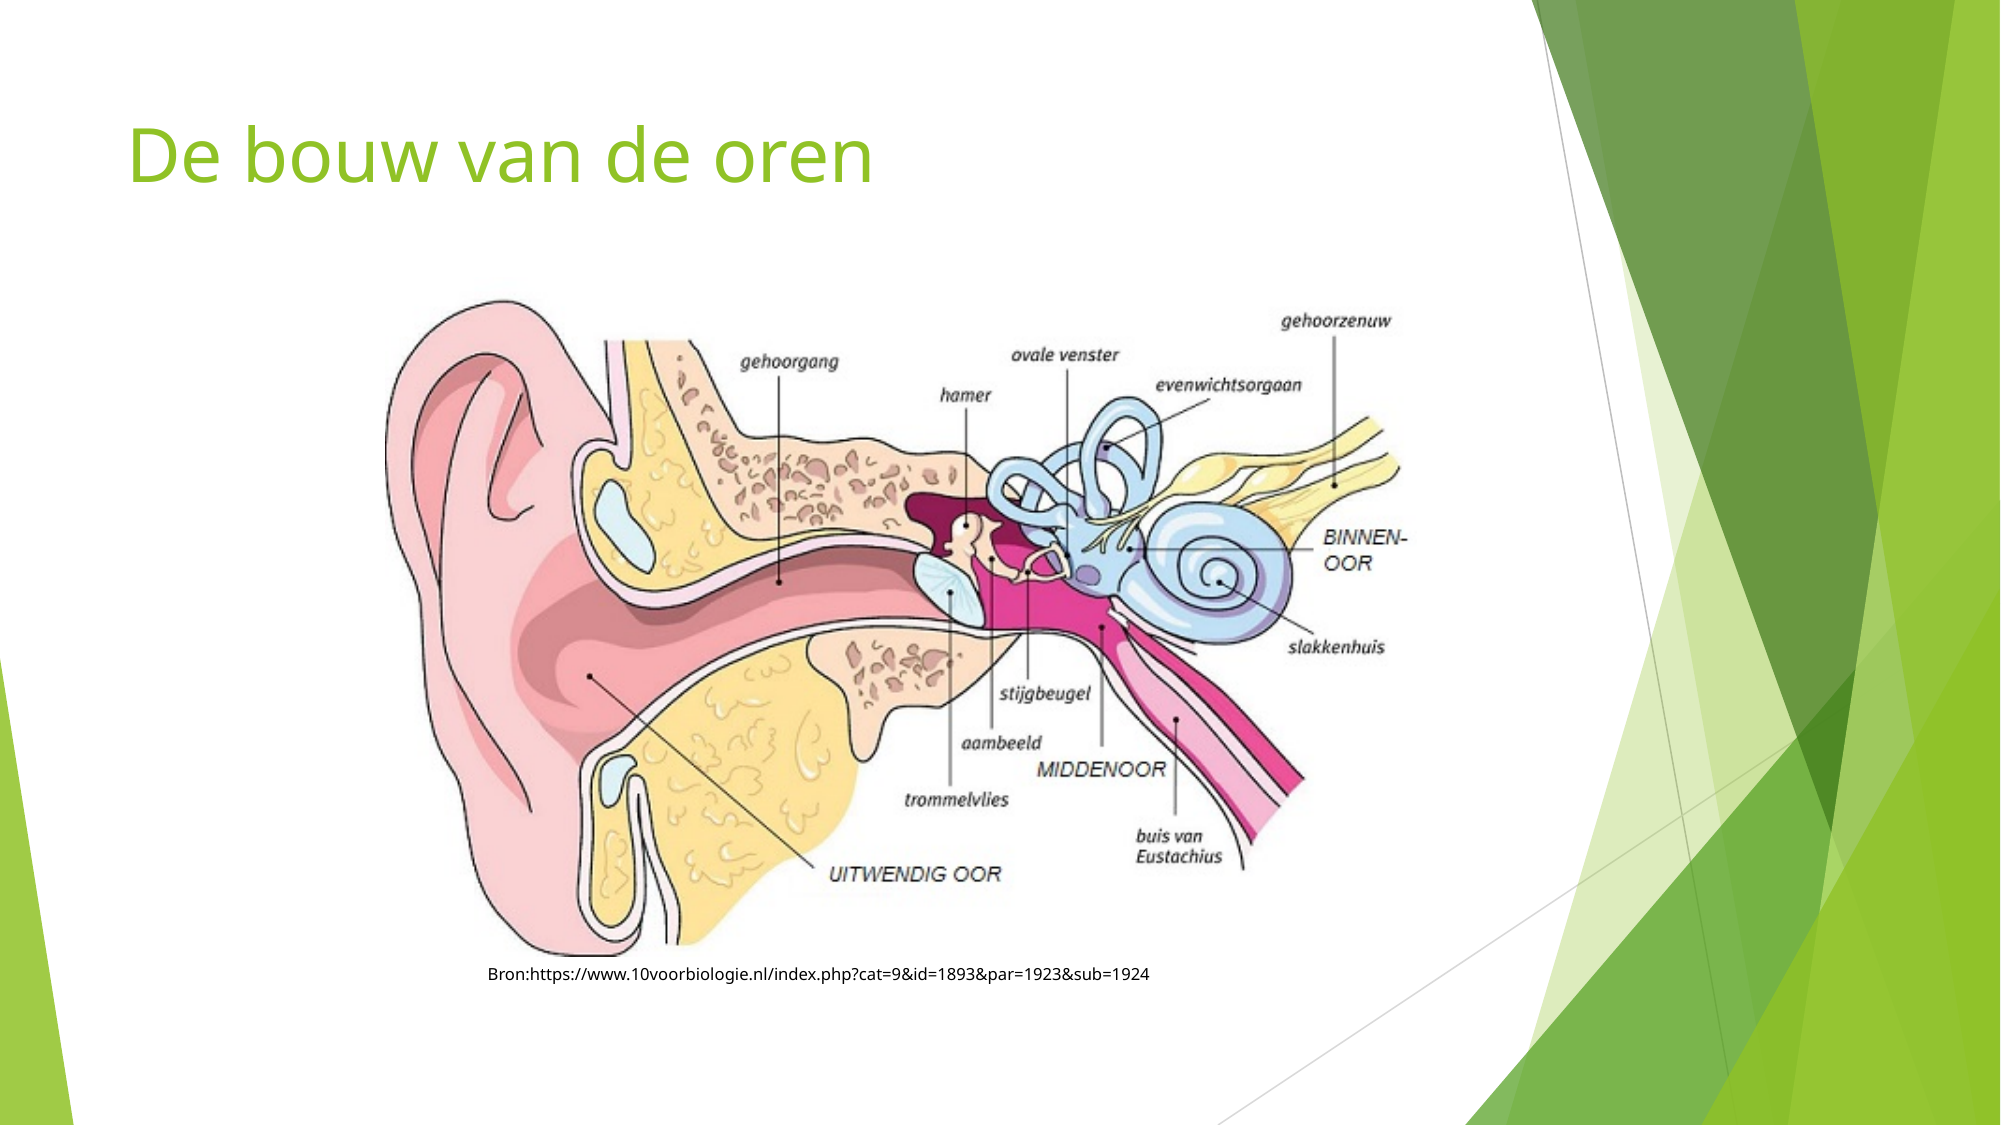

# De bouw van de oren
Bron:https://www.10voorbiologie.nl/index.php?cat=9&id=1893&par=1923&sub=1924